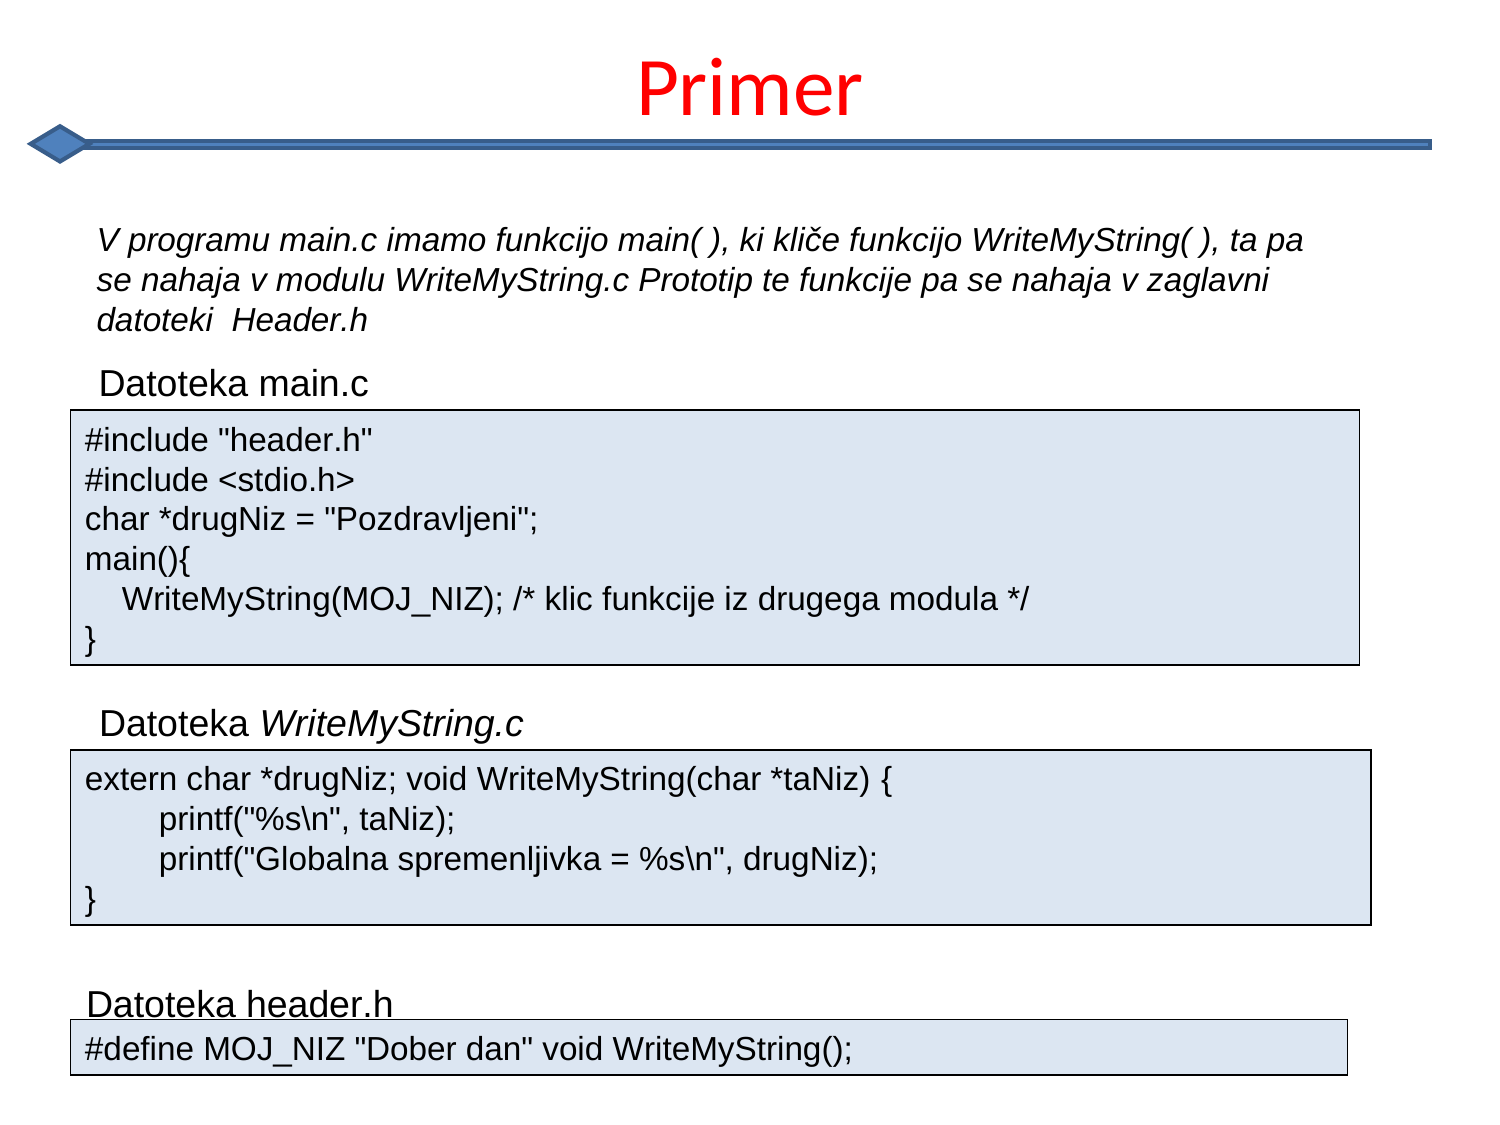

# Primer
V programu main.c imamo funkcijo main( ), ki kliče funkcijo WriteMyString( ), ta pa se nahaja v modulu WriteMyString.c Prototip te funkcije pa se nahaja v zaglavni datoteki  Header.h
Datoteka main.c
#include "header.h"
#include <stdio.h>
char *drugNiz = "Pozdravljeni";
main(){
    WriteMyString(MOJ_NIZ); /* klic funkcije iz drugega modula */
}
Datoteka WriteMyString.c
extern char *drugNiz; void WriteMyString(char *taNiz) {
        printf("%s\n", taNiz);
        printf("Globalna spremenljivka = %s\n", drugNiz);
}
Datoteka header.h
#define MOJ_NIZ "Dober dan" void WriteMyString();